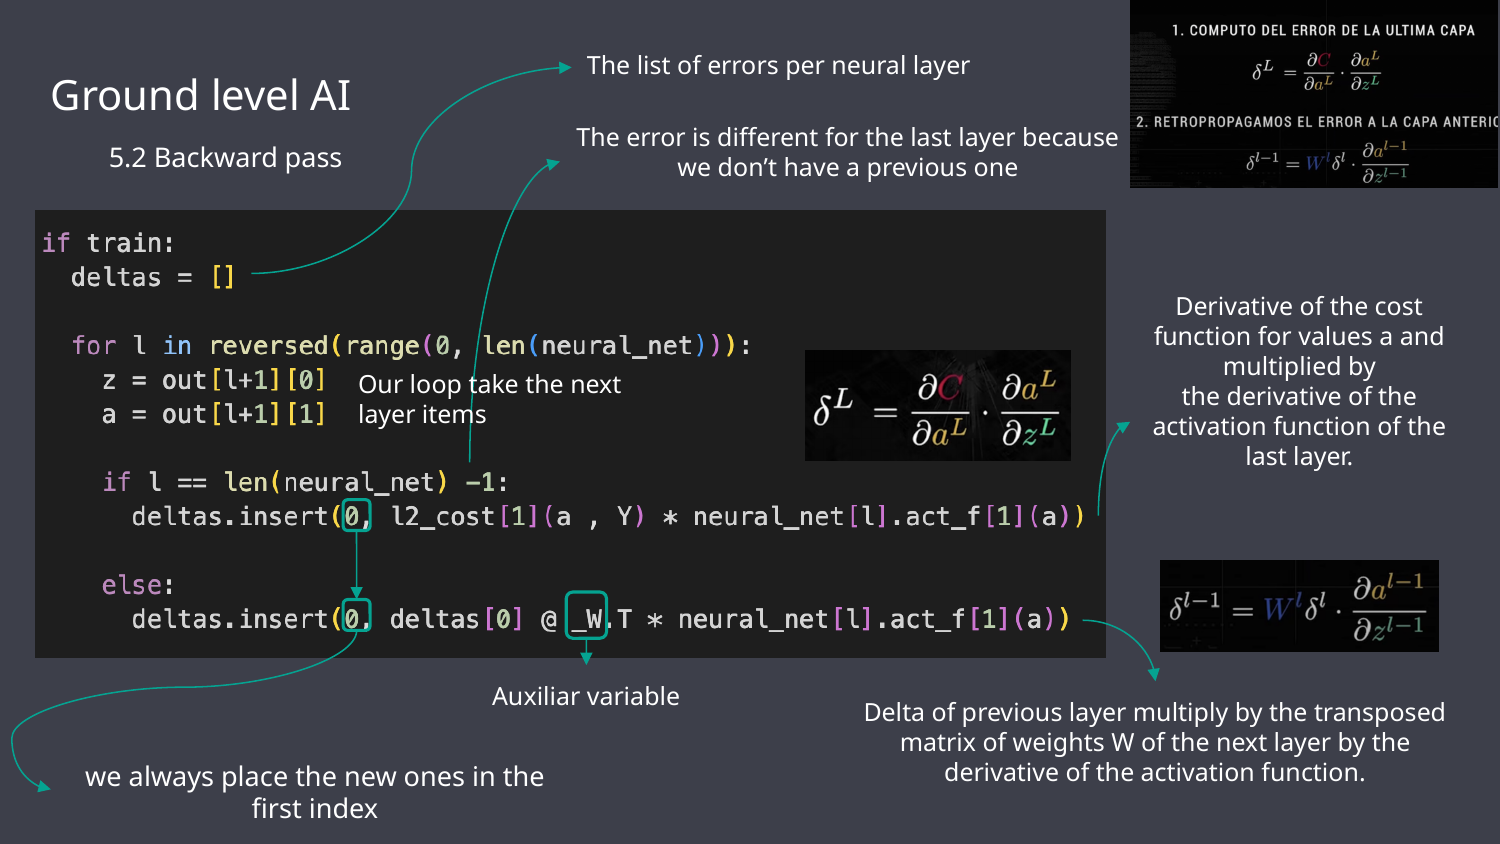

The list of errors per neural layer
Ground level AI
The error is different for the last layer because we don’t have a previous one
5.2 Backward pass
Derivative of the cost function for values a and multiplied by
the derivative of the activation function of the last layer.
Our loop take the next layer items
Auxiliar variable
Delta of previous layer multiply by the transposed matrix of weights W of the next layer by the derivative of the activation function.
we always place the new ones in the first index